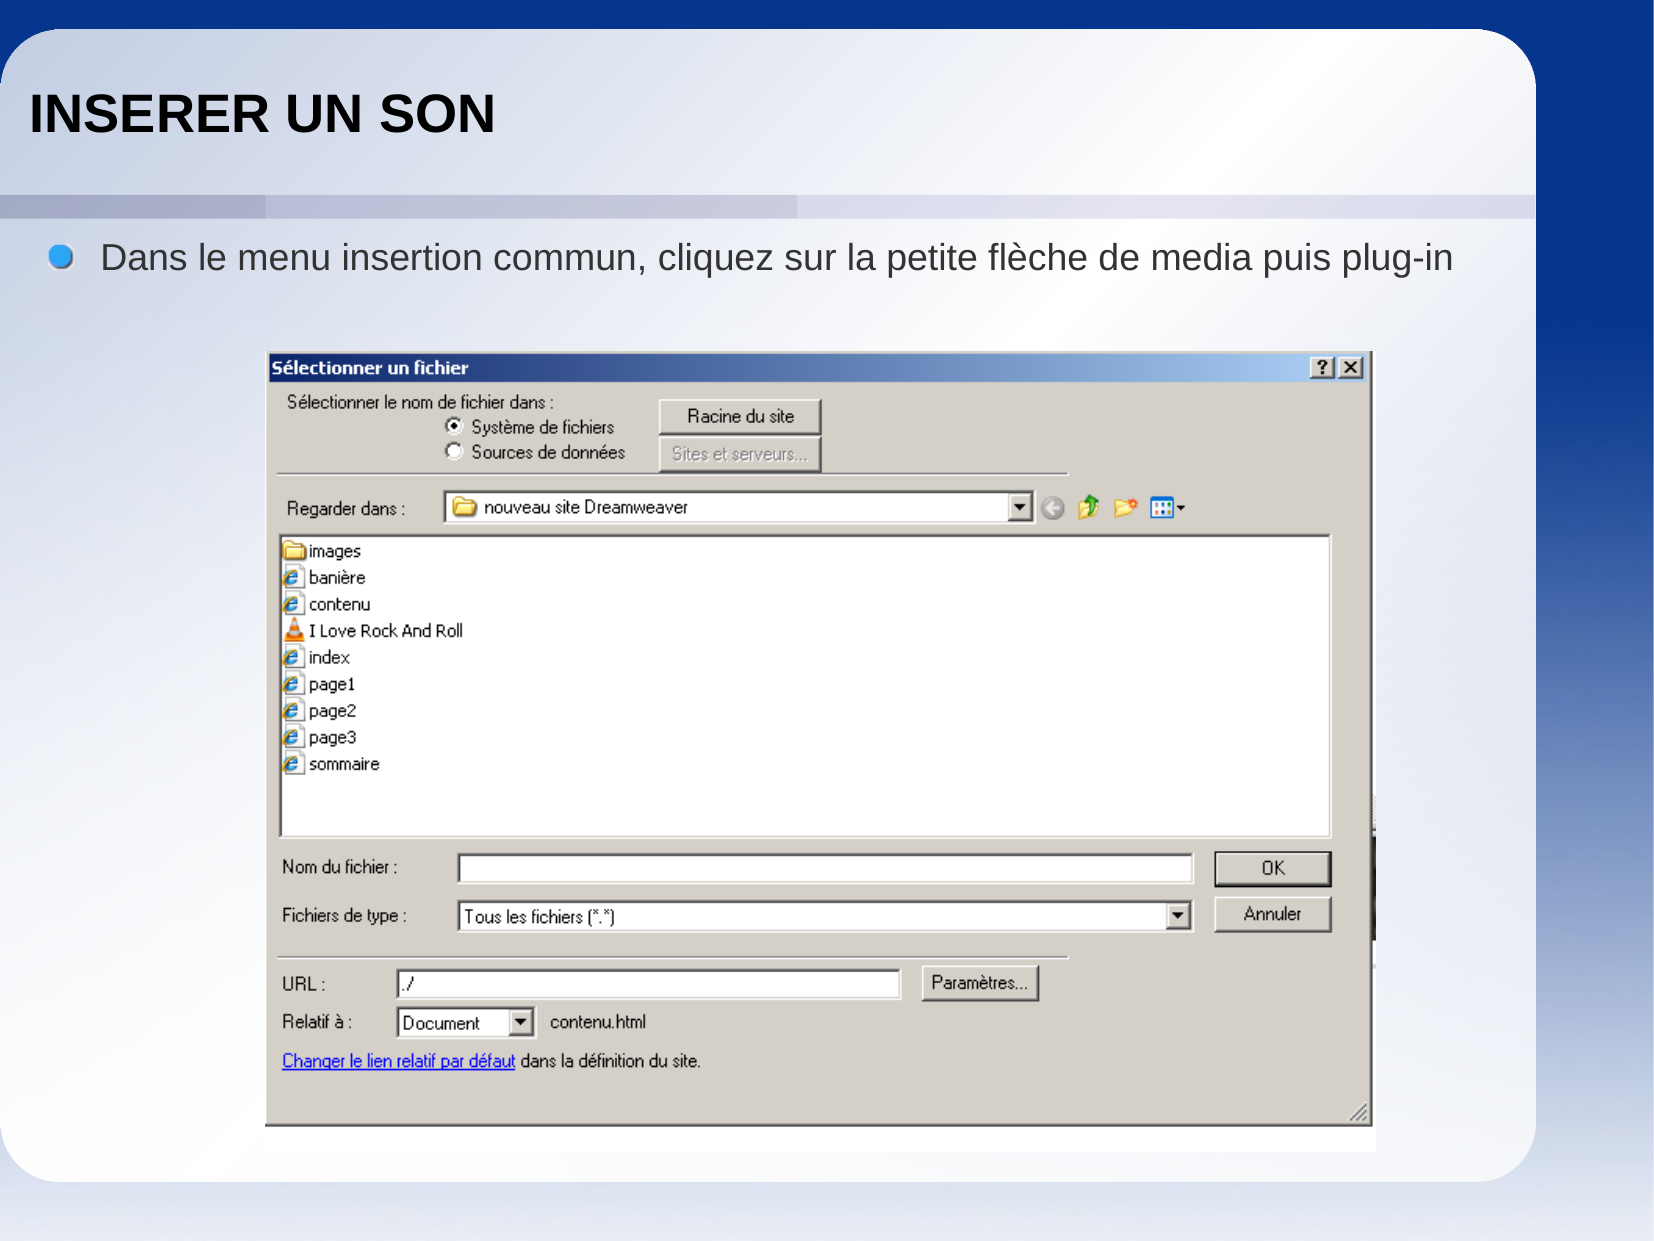

# INSERER UN SON
Dans le menu insertion commun, cliquez sur la petite flèche de media puis plug-in